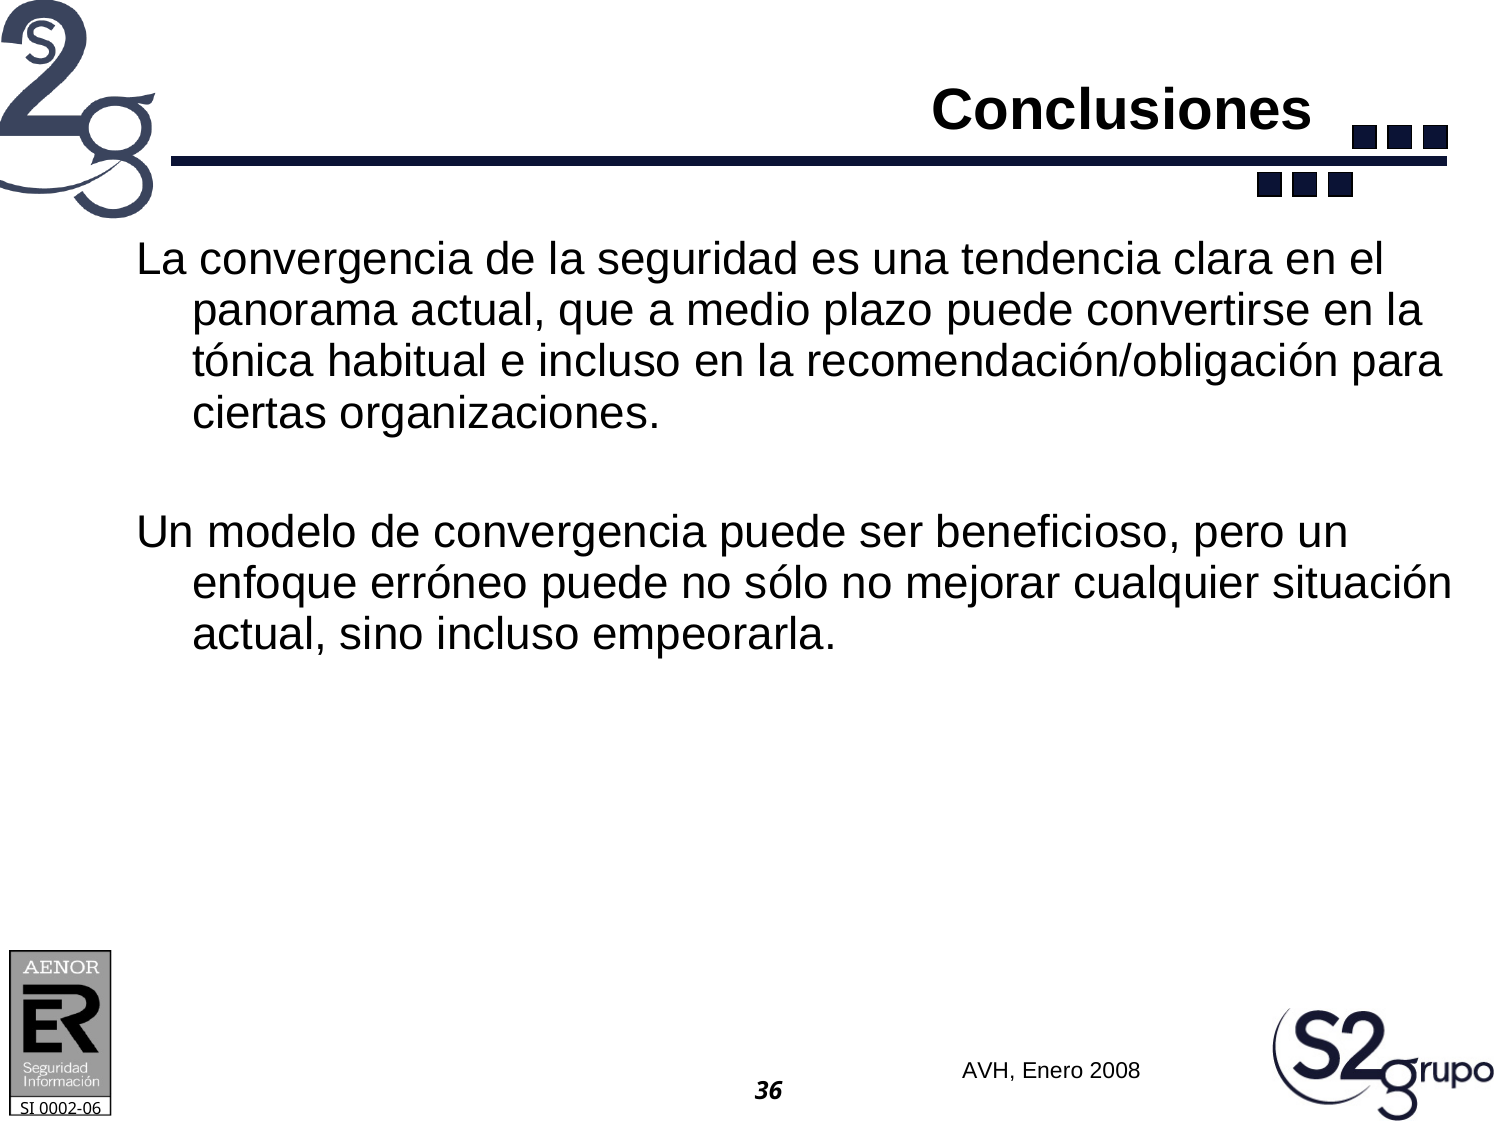

# Conclusiones
La convergencia de la seguridad es una tendencia clara en el panorama actual, que a medio plazo puede convertirse en la tónica habitual e incluso en la recomendación/obligación para ciertas organizaciones.
Un modelo de convergencia puede ser beneficioso, pero un enfoque erróneo puede no sólo no mejorar cualquier situación actual, sino incluso empeorarla.
AVH, Enero 2008